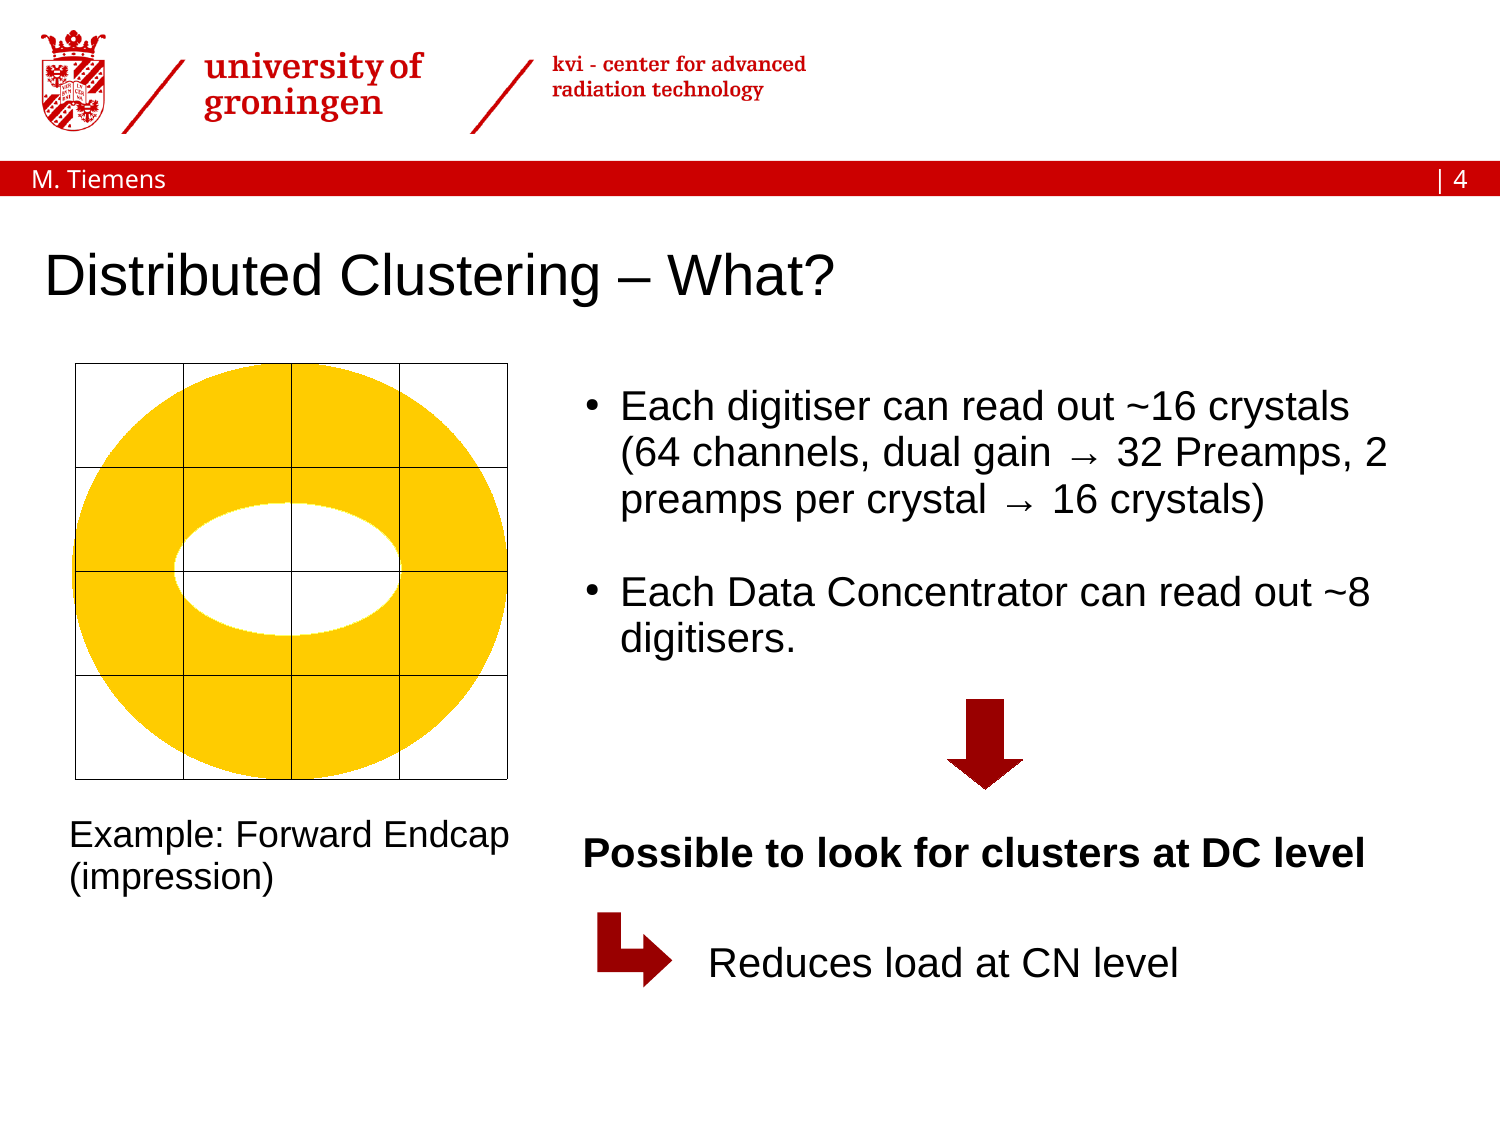

M. Tiemens
Distributed Clustering – What?
| | | | |
| --- | --- | --- | --- |
| | | | |
| | | | |
| | | | |
Each digitiser can read out ~16 crystals (64 channels, dual gain → 32 Preamps, 2 preamps per crystal → 16 crystals)
Each Data Concentrator can read out ~8 digitisers.
Possible to look for clusters at DC level
Example: Forward Endcap (impression)
Reduces load at CN level